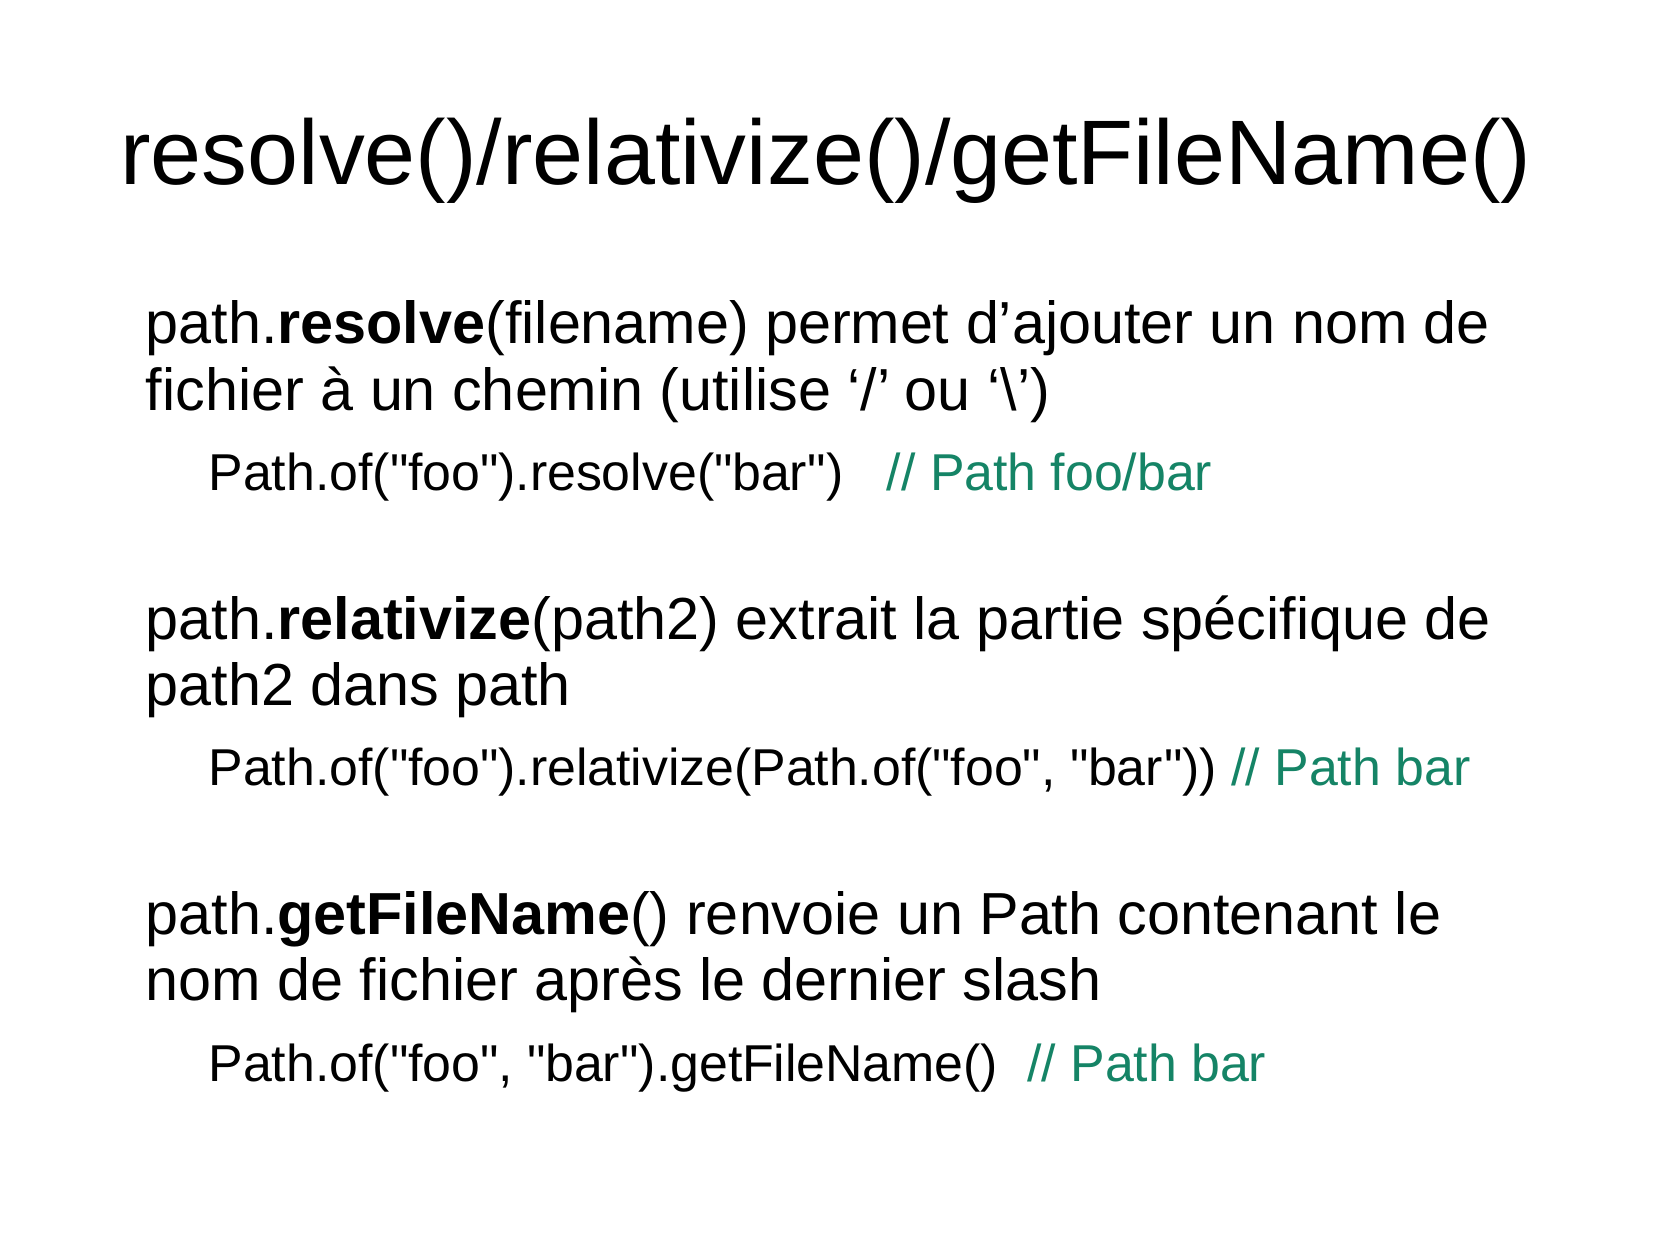

# resolve()/relativize()/getFileName()
path.resolve(filename) permet d’ajouter un nom de fichier à un chemin (utilise ‘/’ ou ‘\’)
Path.of("foo").resolve("bar") // Path foo/bar
path.relativize(path2) extrait la partie spécifique de path2 dans path
Path.of("foo").relativize(Path.of("foo", "bar")) // Path bar
path.getFileName() renvoie un Path contenant le nom de fichier après le dernier slash
Path.of("foo", "bar").getFileName() // Path bar